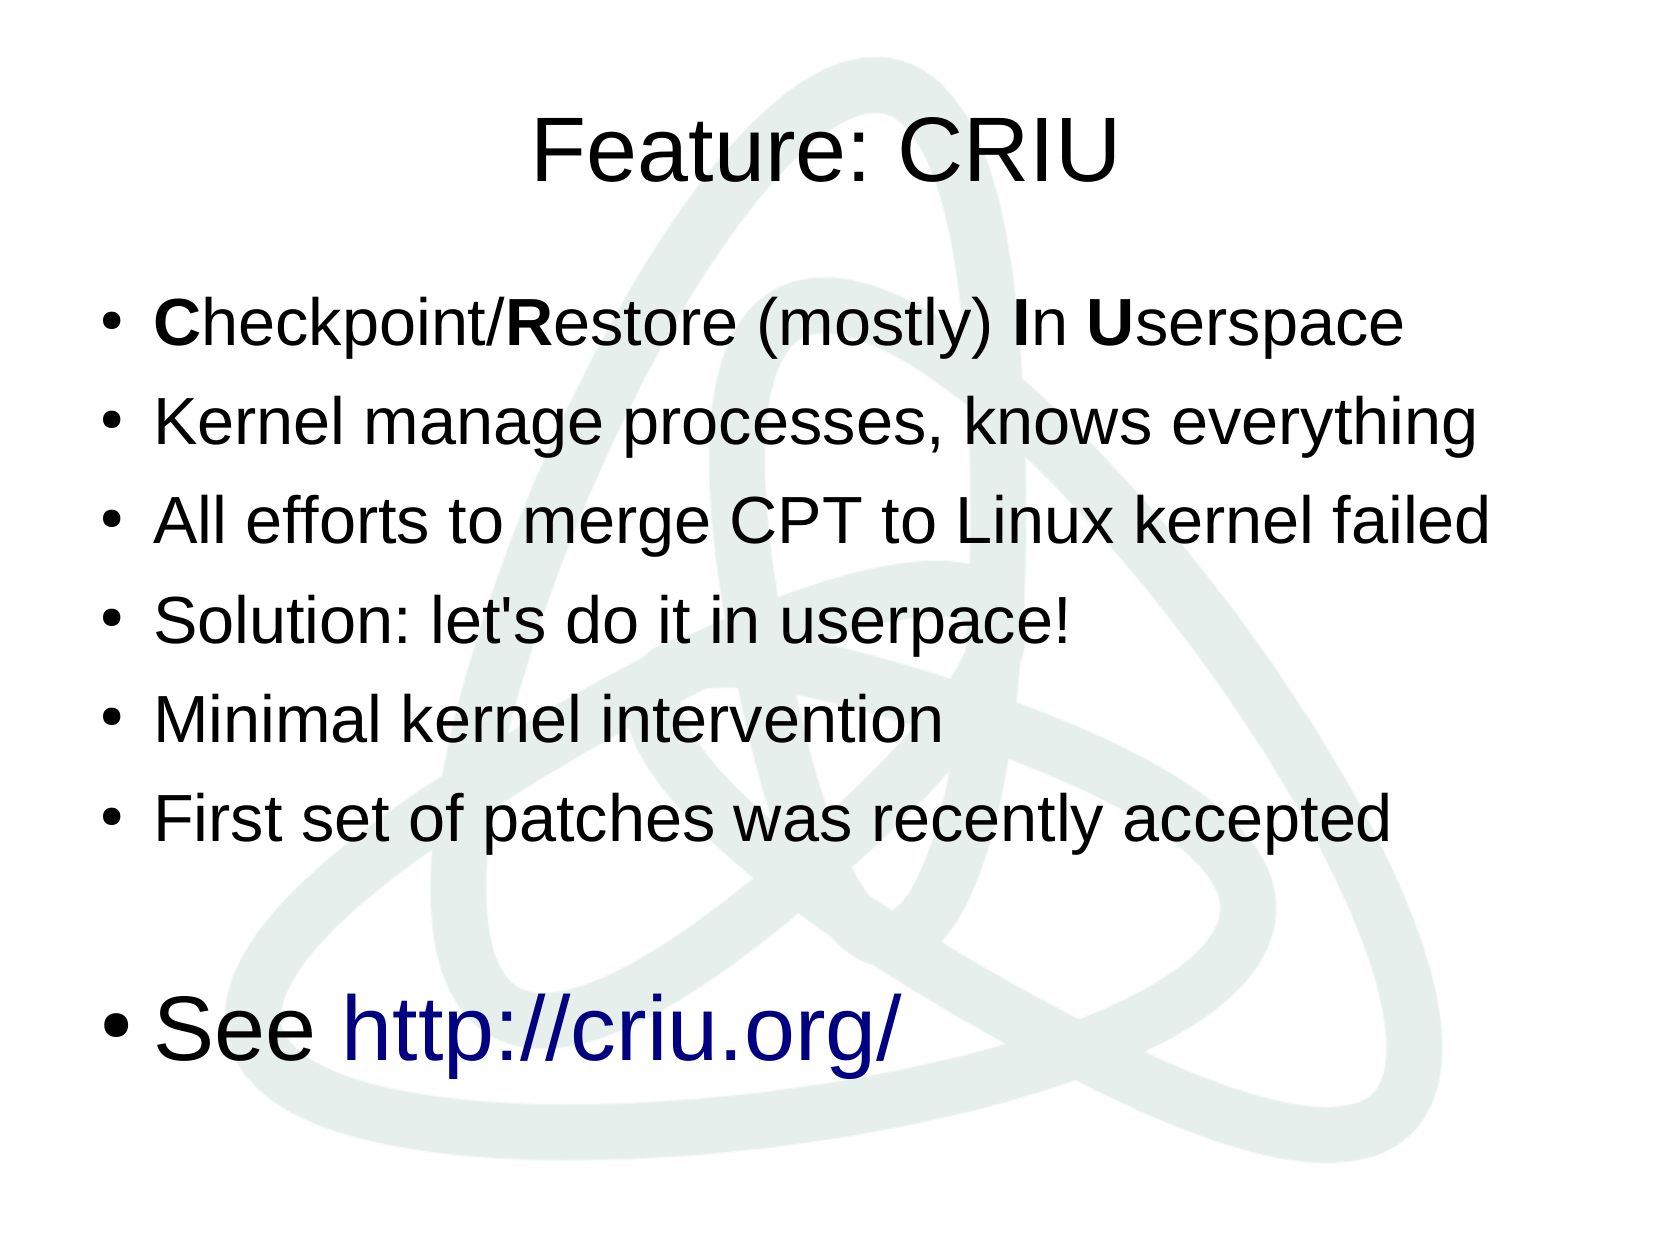

# Feature: CRIU
Checkpoint/Restore (mostly) In Userspace
Kernel manage processes, knows everything
All efforts to merge CPT to Linux kernel failed
Solution: let's do it in userpace!
Minimal kernel intervention
First set of patches was recently accepted
See http://criu.org/